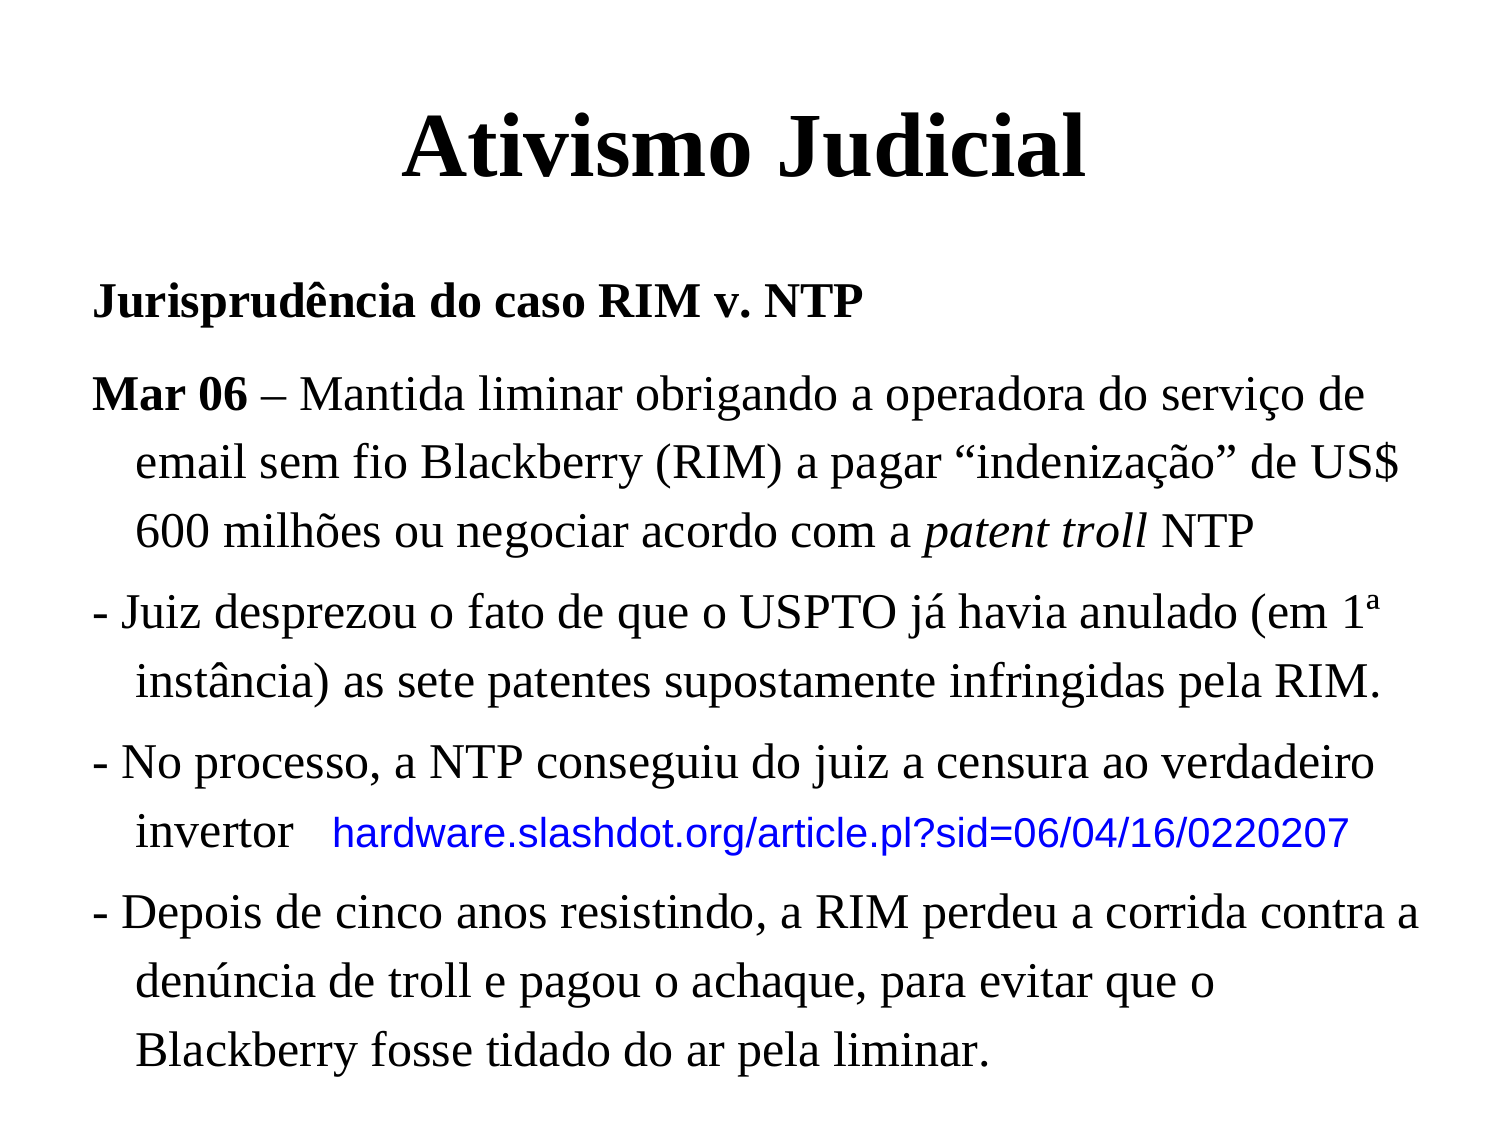

# Ativismo Judicial
Jurisprudência do caso RIM v. NTP
Mar 06 – Mantida liminar obrigando a operadora do serviço de email sem fio Blackberry (RIM) a pagar “indenização” de US$ 600 milhões ou negociar acordo com a patent troll NTP
- Juiz desprezou o fato de que o USPTO já havia anulado (em 1ª instância) as sete patentes supostamente infringidas pela RIM.
- No processo, a NTP conseguiu do juiz a censura ao verdadeiro invertor hardware.slashdot.org/article.pl?sid=06/04/16/0220207
- Depois de cinco anos resistindo, a RIM perdeu a corrida contra a denúncia de troll e pagou o achaque, para evitar que o Blackberry fosse tidado do ar pela liminar.